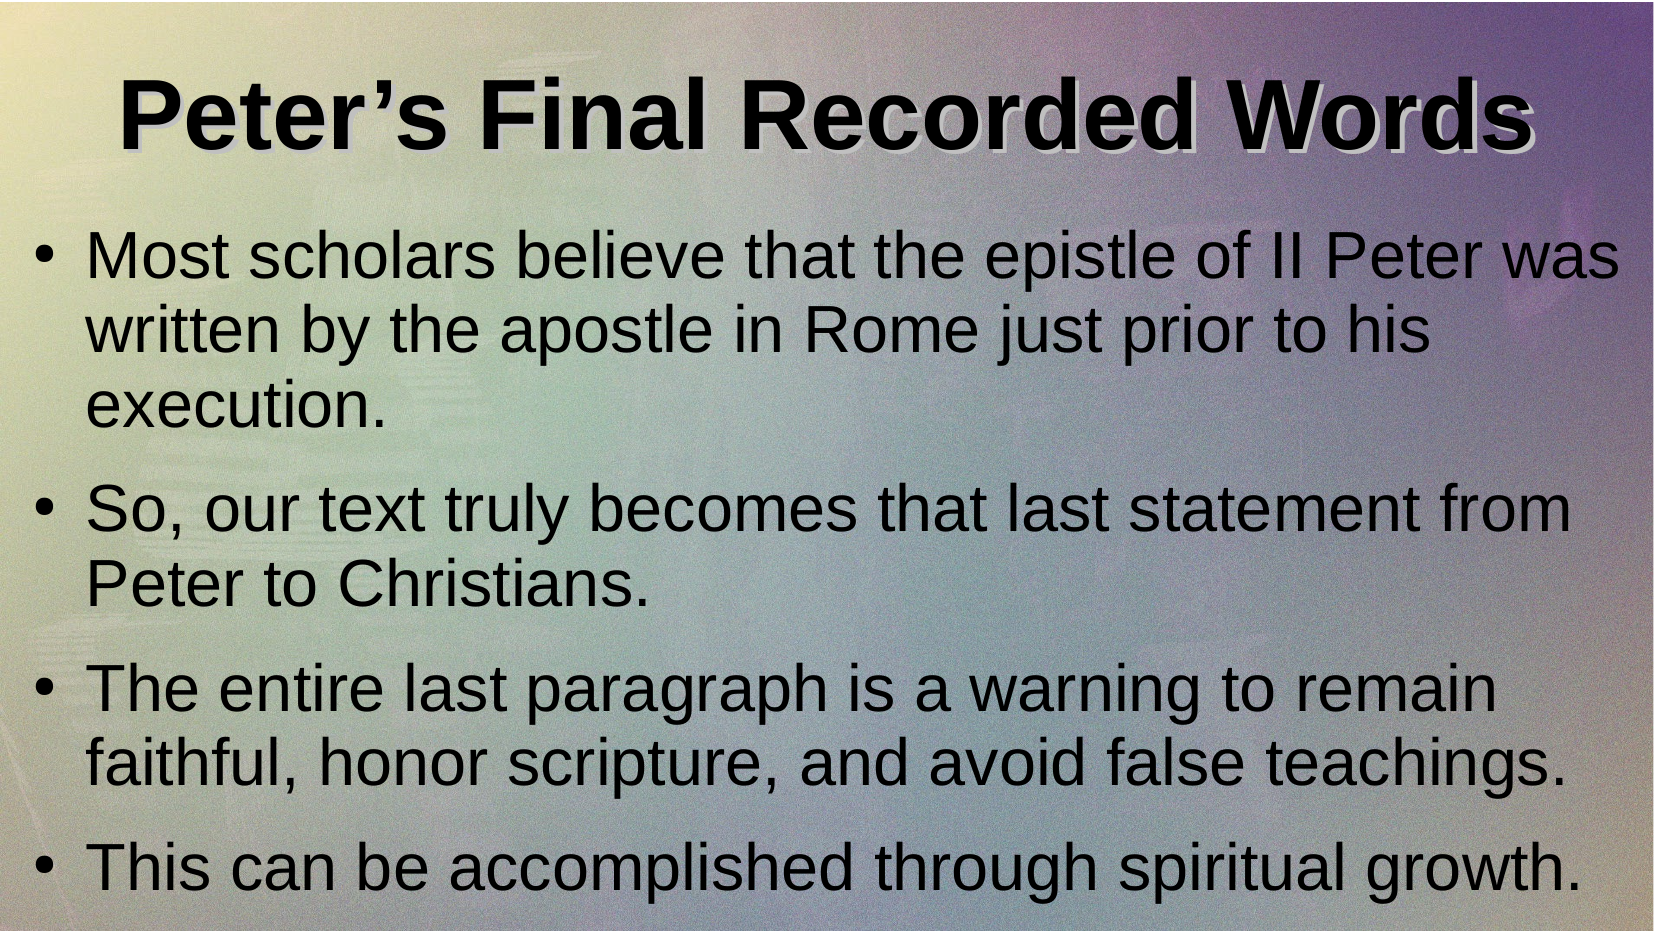

# Peter’s Final Recorded Words
Most scholars believe that the epistle of II Peter was written by the apostle in Rome just prior to his execution.
So, our text truly becomes that last statement from Peter to Christians.
The entire last paragraph is a warning to remain faithful, honor scripture, and avoid false teachings.
This can be accomplished through spiritual growth.